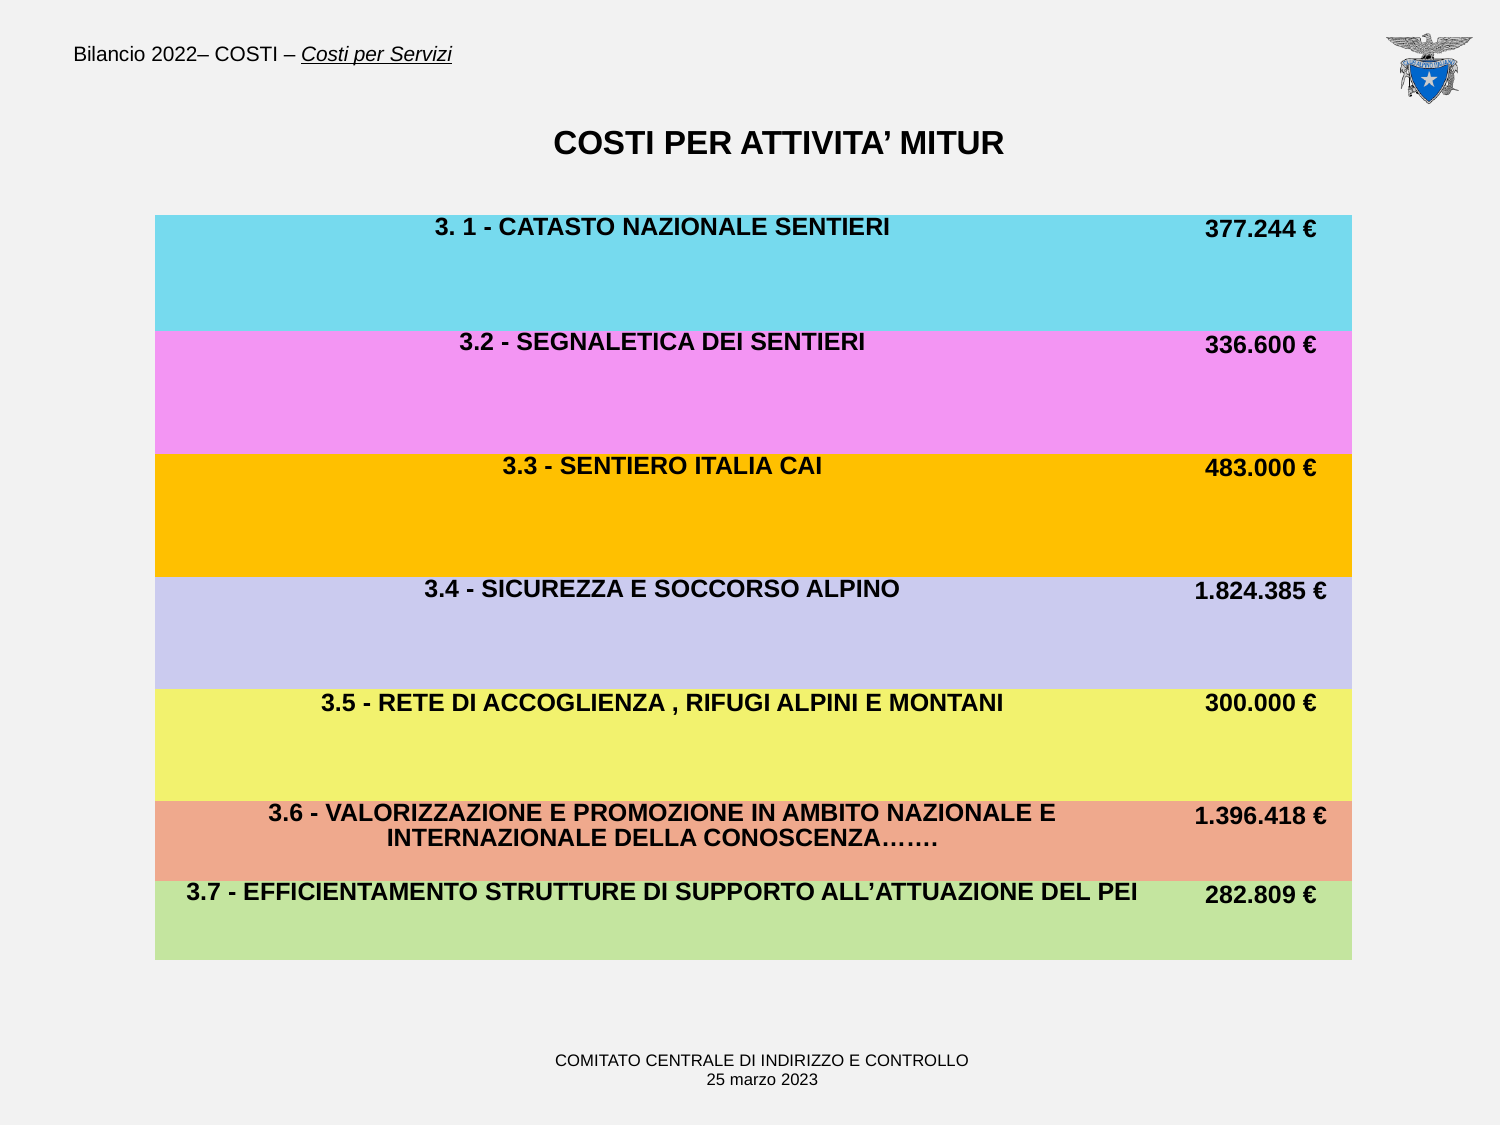

Bilancio 2022– COSTI – Costi per Servizi
COSTI PER ATTIVITA’ MITUR
| 3. 1 - CATASTO NAZIONALE SENTIERI | 377.244 € |
| --- | --- |
| 3.2 - SEGNALETICA DEI SENTIERI | 336.600 € |
| --- | --- |
| 3.3 - SENTIERO ITALIA CAI | 483.000 € |
| --- | --- |
| 3.4 - SICUREZZA E SOCCORSO ALPINO | 1.824.385 € |
| --- | --- |
| 3.5 - RETE DI ACCOGLIENZA , RIFUGI ALPINI E MONTANI | 300.000 € |
| --- | --- |
| 3.6 - VALORIZZAZIONE E PROMOZIONE IN AMBITO NAZIONALE E INTERNAZIONALE DELLA CONOSCENZA……. | 1.396.418 € |
| --- | --- |
| 3.7 - EFFICIENTAMENTO STRUTTURE DI SUPPORTO ALL’ATTUAZIONE DEL PEI | 282.809 € |
| --- | --- |
COMITATO CENTRALE DI INDIRIZZO E CONTROLLO
25 marzo 2023